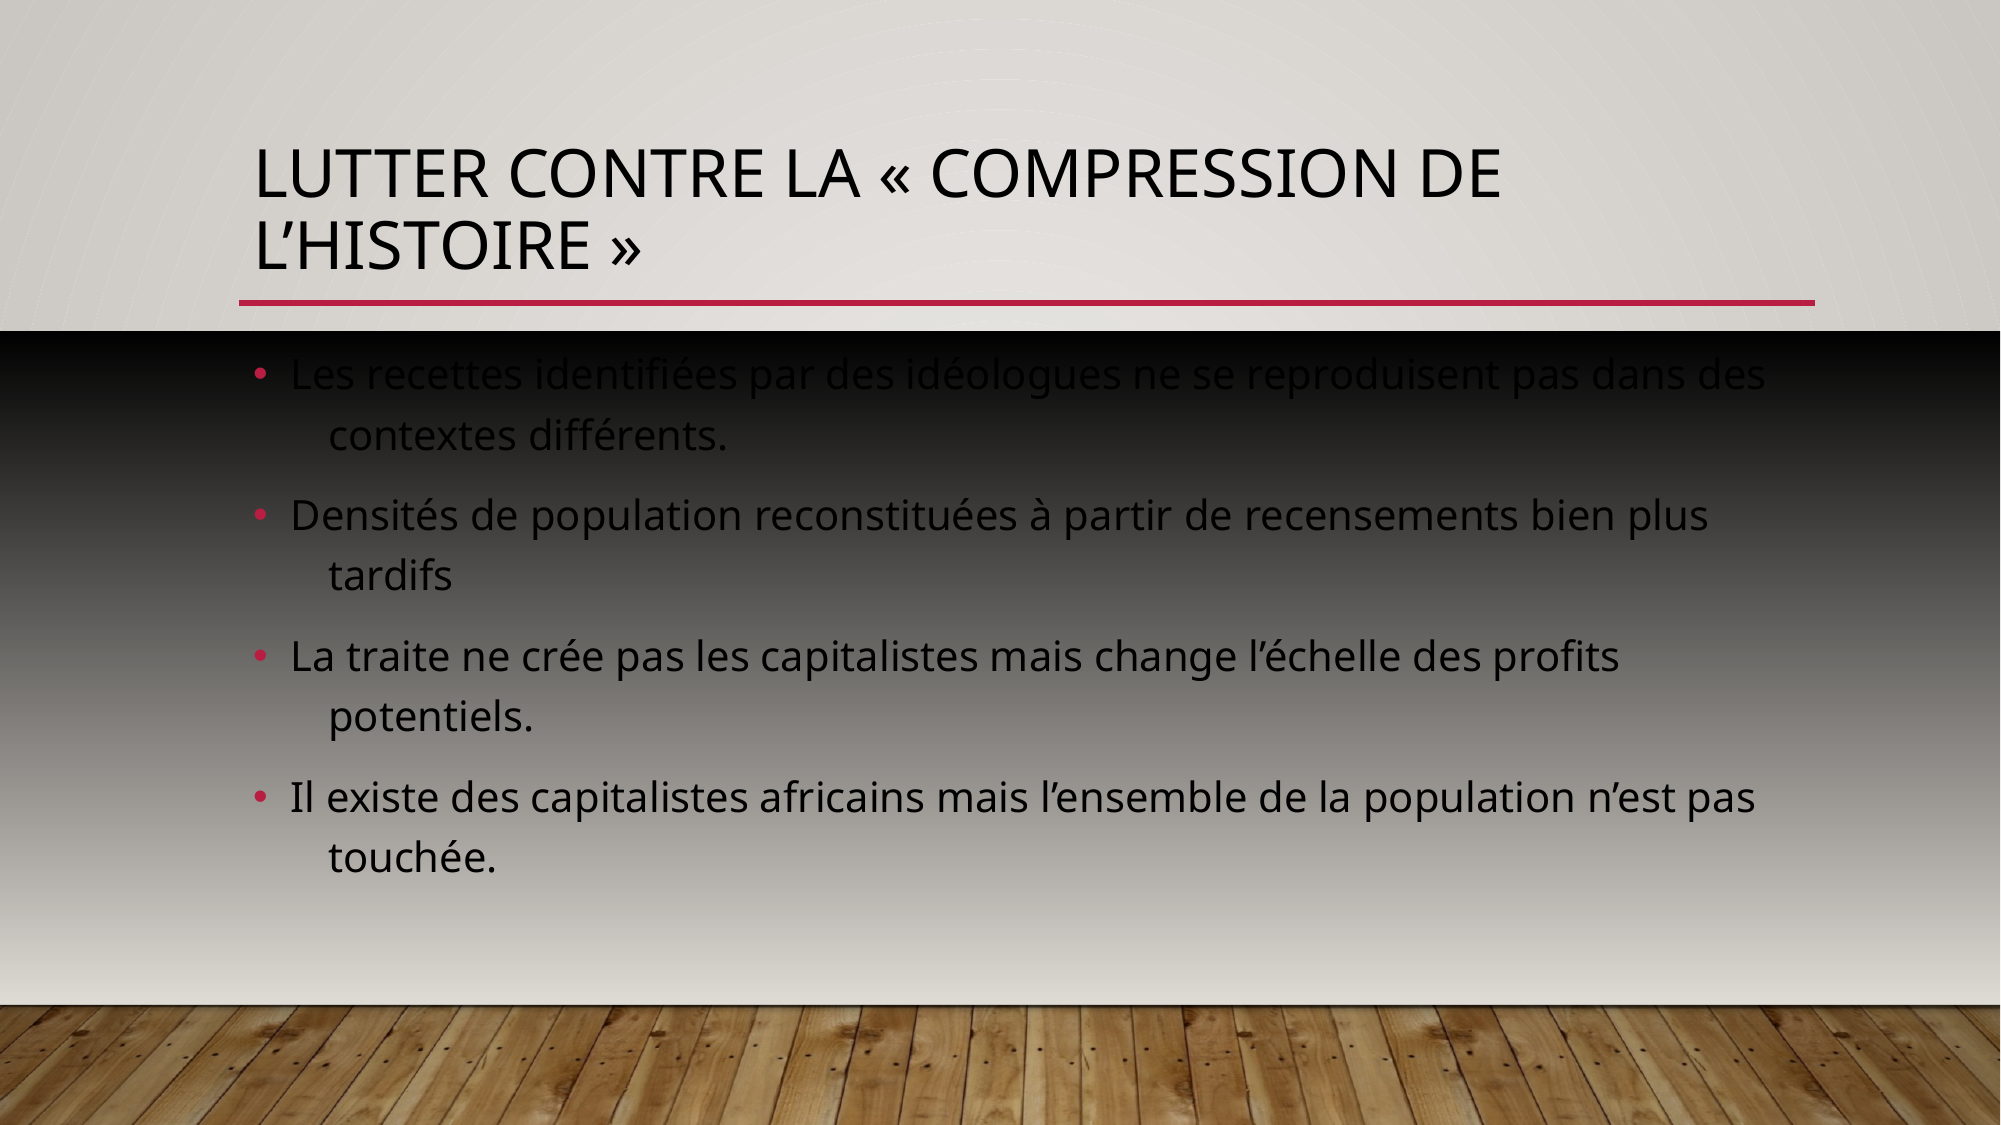

# Lutter contre la « compression de l’histoire »
Les recettes identifiées par des idéologues ne se reproduisent pas dans des contextes différents.
Densités de population reconstituées à partir de recensements bien plus tardifs
La traite ne crée pas les capitalistes mais change l’échelle des profits potentiels.
Il existe des capitalistes africains mais l’ensemble de la population n’est pas touchée.